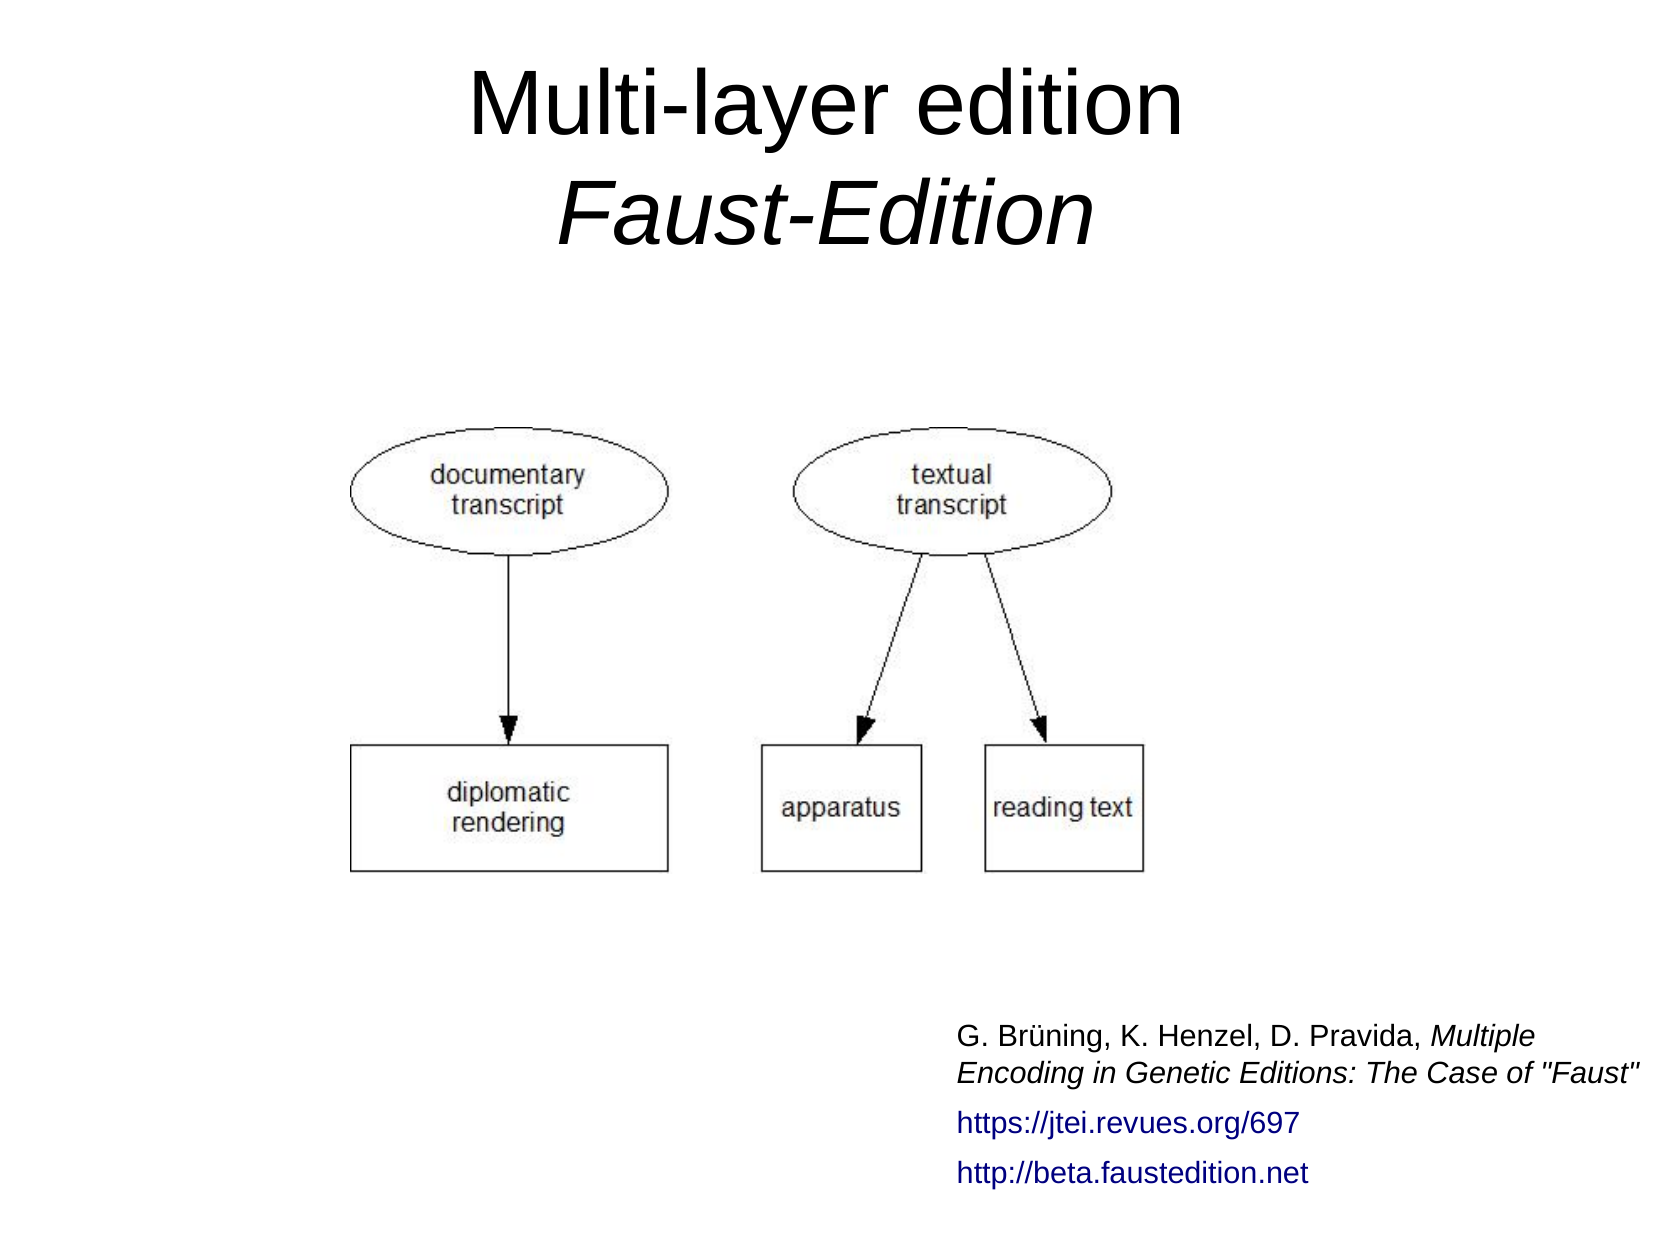

Multi-layer edition
Faust-Edition
# G. Brüning, K. Henzel, D. Pravida, Multiple Encoding in Genetic Editions: The Case of "Faust"
https://jtei.revues.org/697
http://beta.faustedition.net